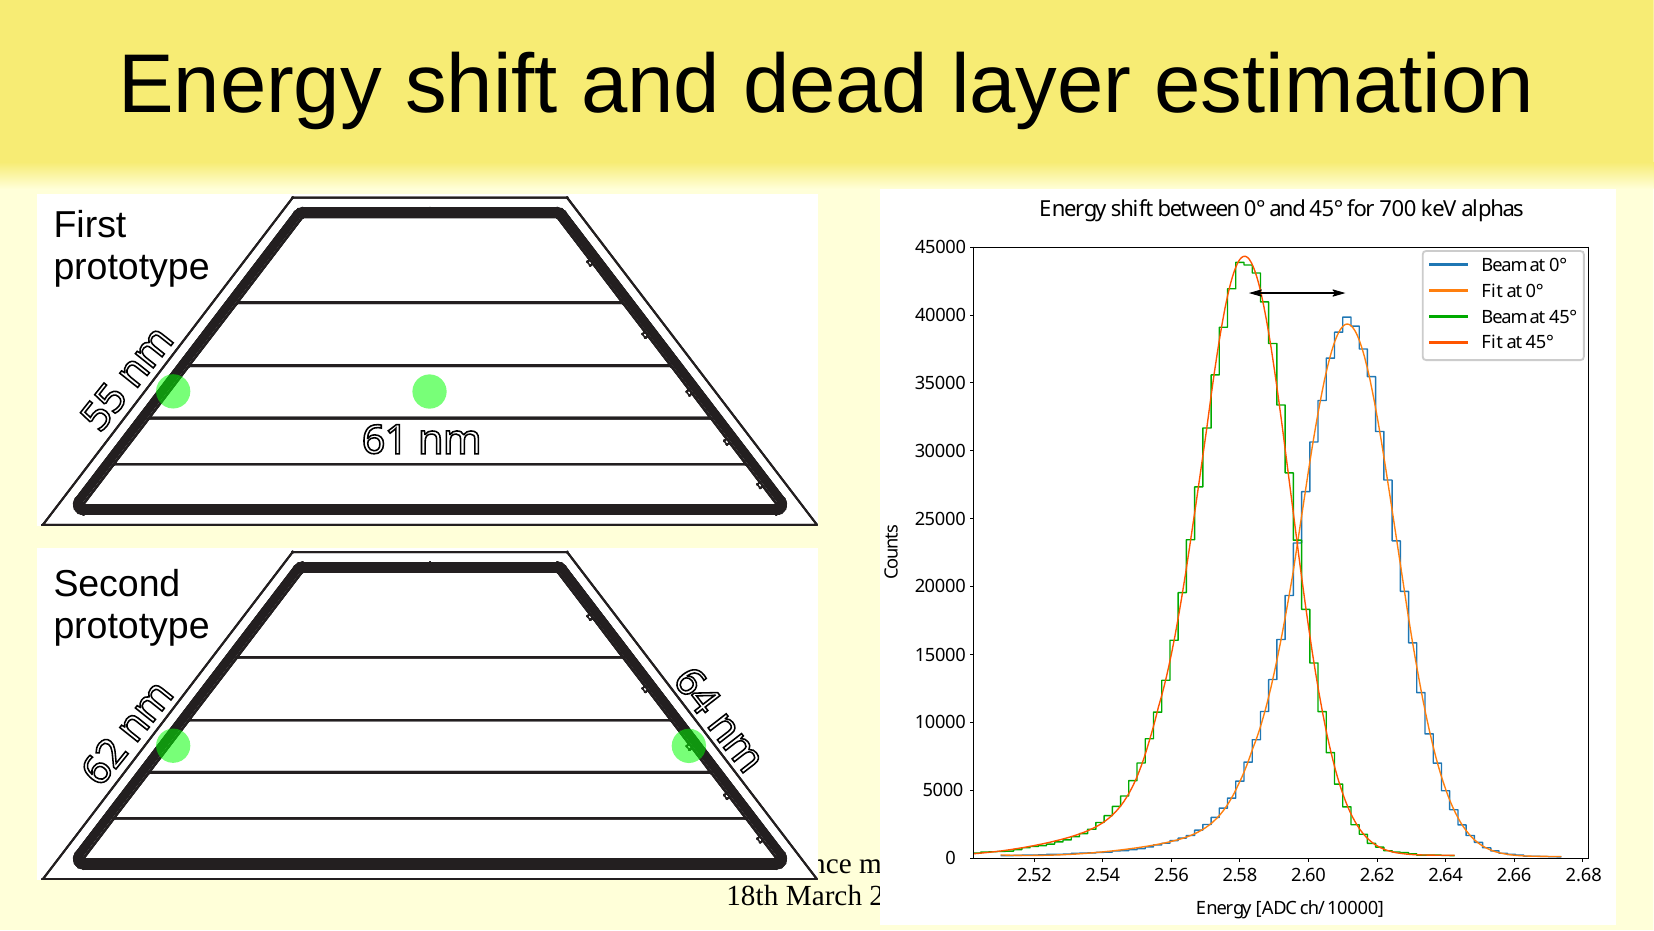

# Energy shift and dead layer estimation
First
prototype
Second
prototype